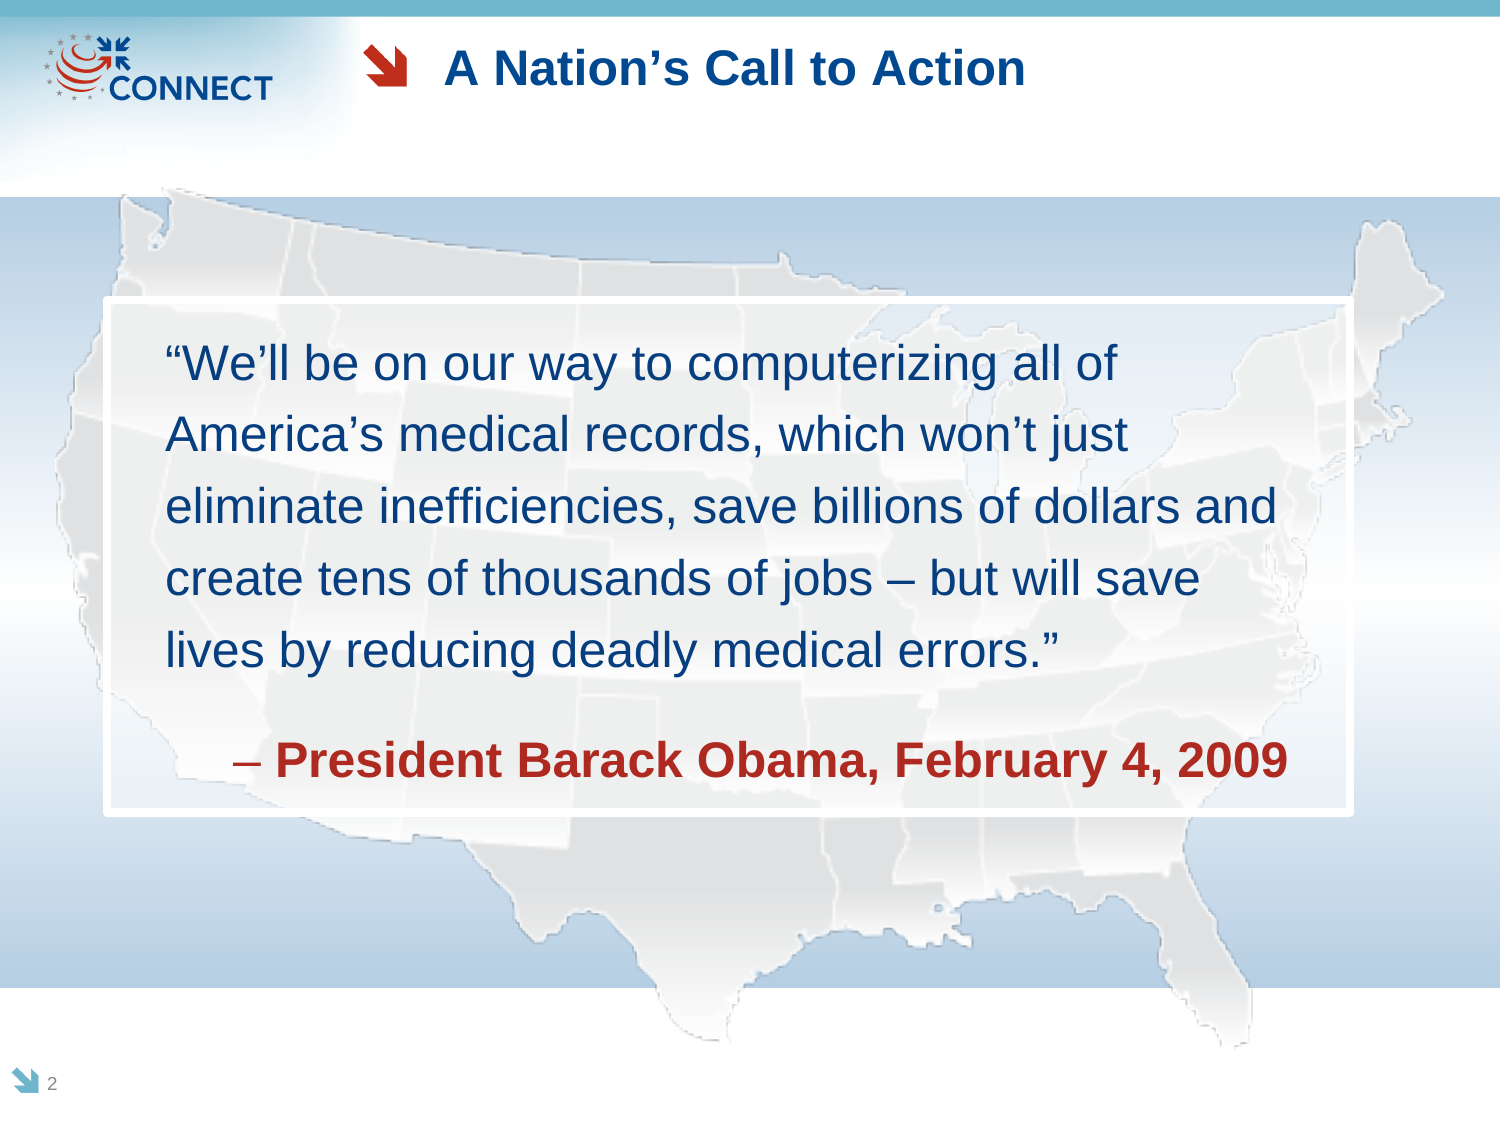

# A Nation’s Call to Action
“We’ll be on our way to computerizing all of America’s medical records, which won’t just eliminate inefficiencies, save billions of dollars and create tens of thousands of jobs – but will save lives by reducing deadly medical errors.”
– President Barack Obama, February 4, 2009